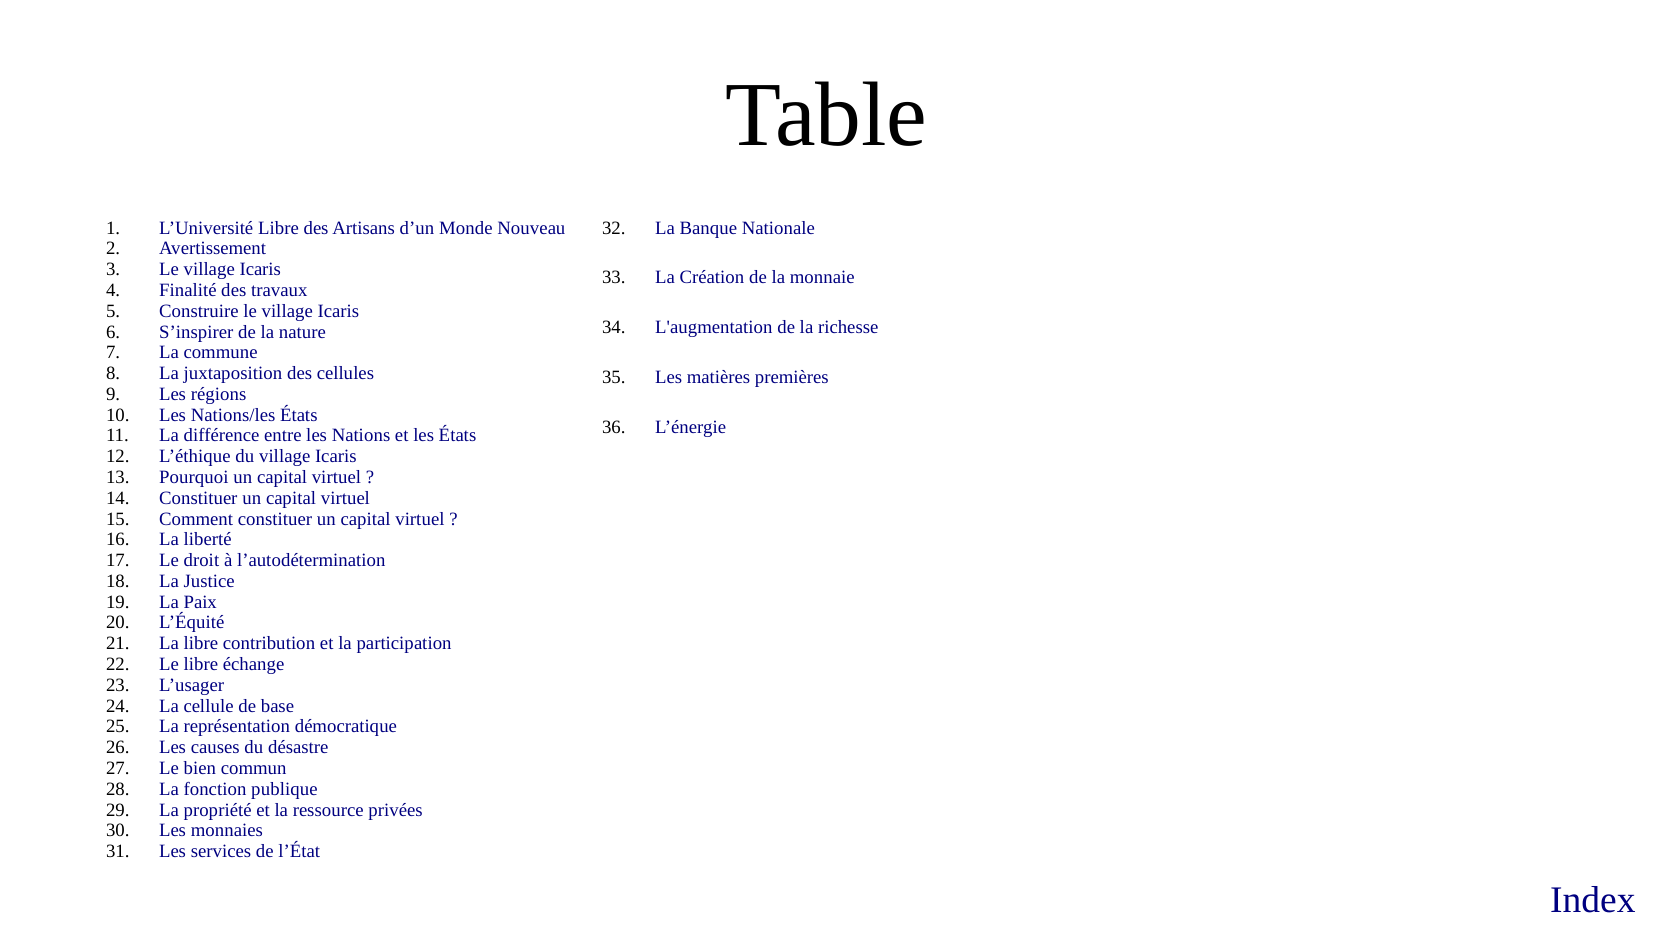

# Table
L’Université Libre des Artisans d’un Monde Nouveau
Avertissement
Le village Icaris
Finalité des travaux
Construire le village Icaris
S’inspirer de la nature
La commune
La juxtaposition des cellules
Les régions
Les Nations/les États
La différence entre les Nations et les États
L’éthique du village Icaris
Pourquoi un capital virtuel ?
Constituer un capital virtuel
Comment constituer un capital virtuel ?
La liberté
Le droit à l’autodétermination
La Justice
La Paix
L’Équité
La libre contribution et la participation
Le libre échange
L’usager
La cellule de base
La représentation démocratique
Les causes du désastre
Le bien commun
La fonction publique
La propriété et la ressource privées
Les monnaies
Les services de l’État
La Banque Nationale
La Création de la monnaie
L'augmentation de la richesse
Les matières premières
L’énergie